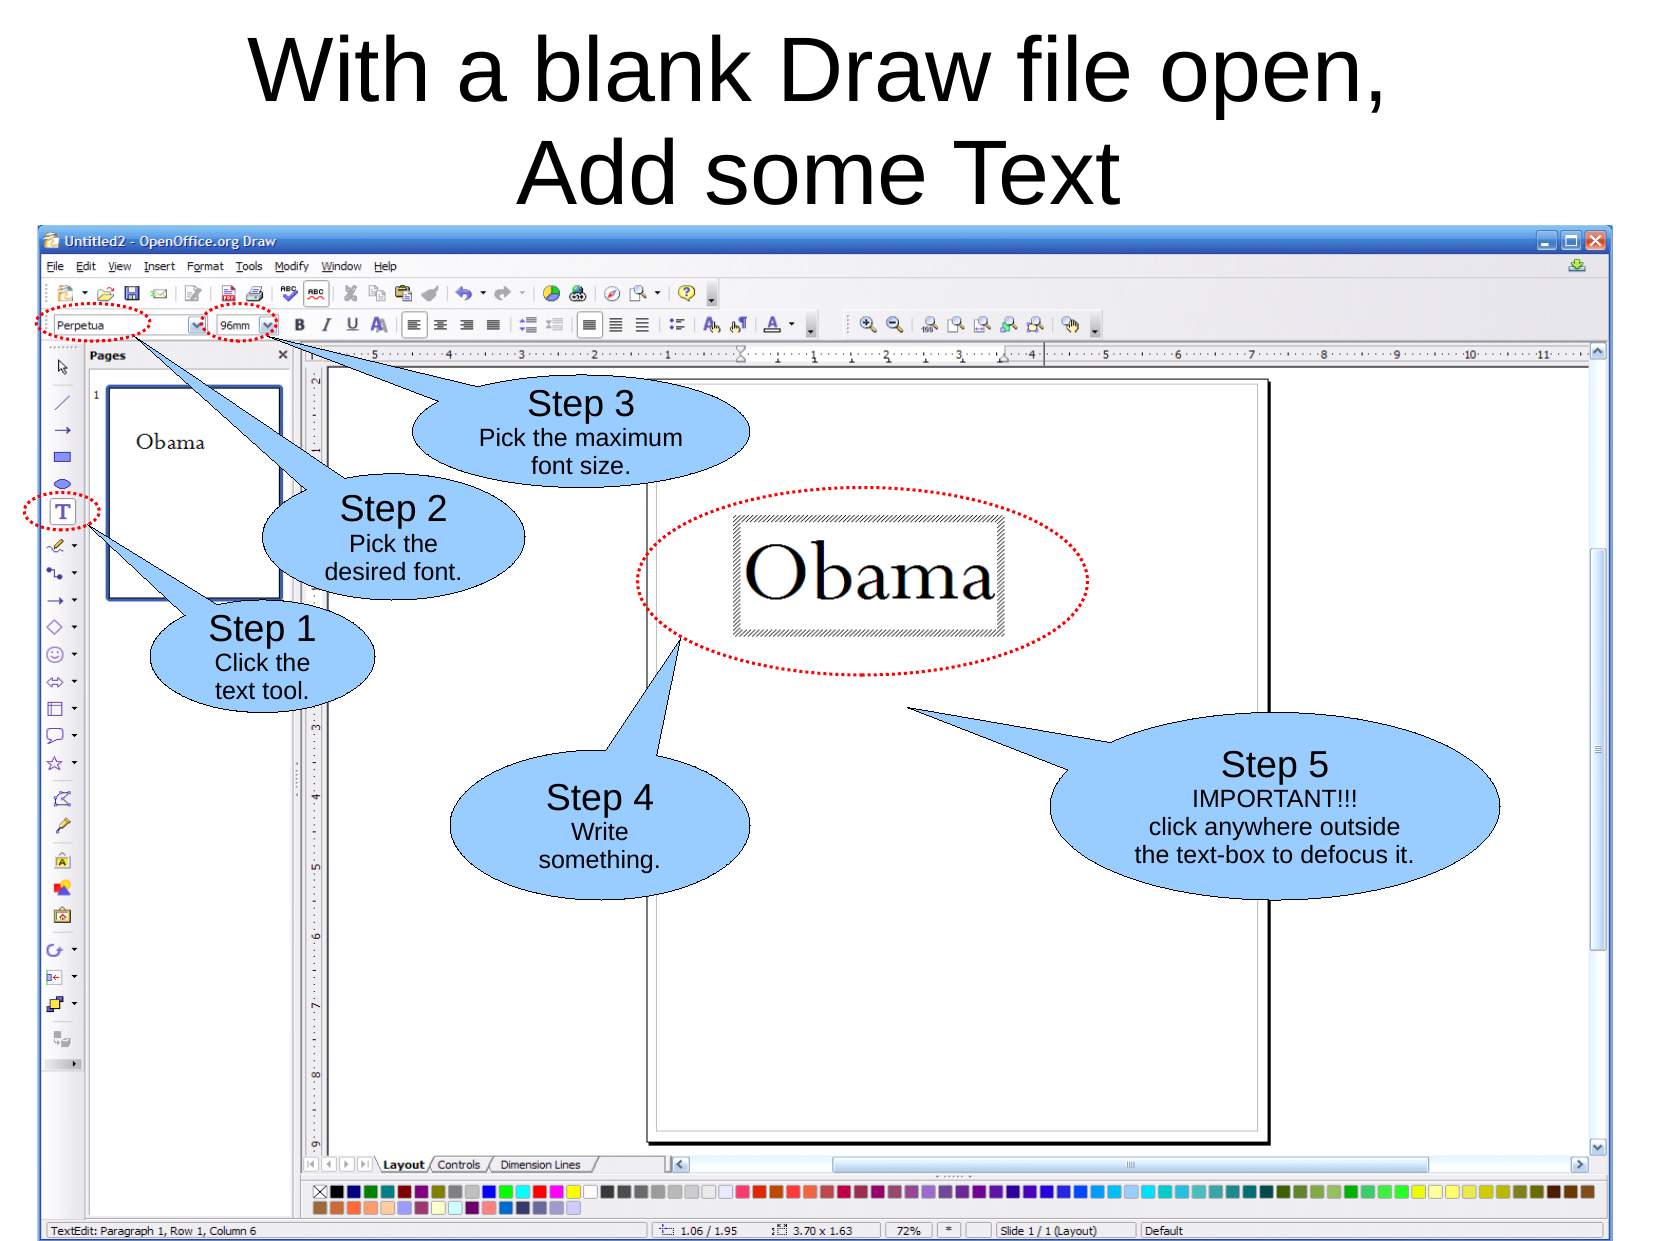

# With a blank Draw file open, Add some Text
Step 3
Pick the maximum font size.
Step 2
Pick the desired font.
Step 1
Click the text tool.
Step 5
IMPORTANT!!!
click anywhere outside the text-box to defocus it.
Step 4
Write something.